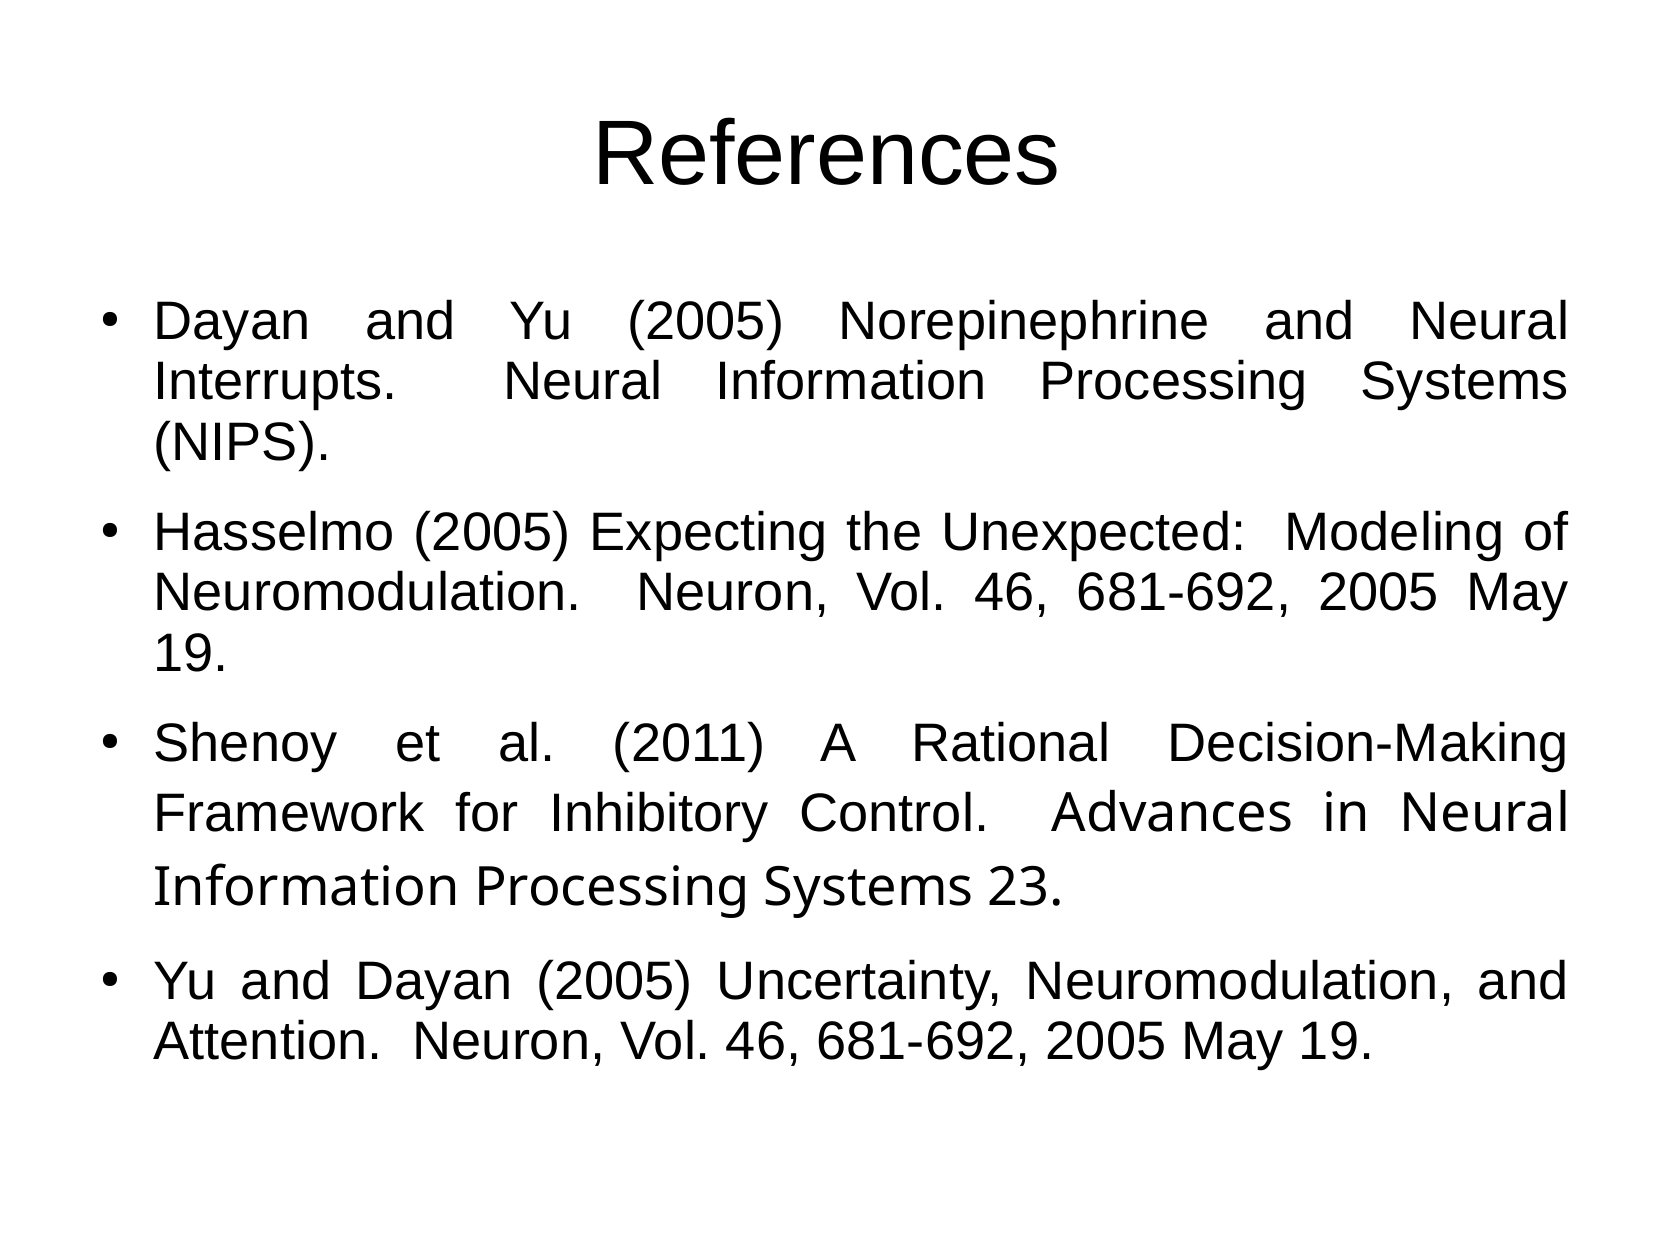

# References
Dayan and Yu (2005) Norepinephrine and Neural Interrupts. Neural Information Processing Systems (NIPS).
Hasselmo (2005) Expecting the Unexpected: Modeling of Neuromodulation. Neuron, Vol. 46, 681-692, 2005 May 19.
Shenoy et al. (2011) A Rational Decision-Making Framework for Inhibitory Control. Advances in Neural Information Processing Systems 23.
Yu and Dayan (2005) Uncertainty, Neuromodulation, and Attention. Neuron, Vol. 46, 681-692, 2005 May 19.